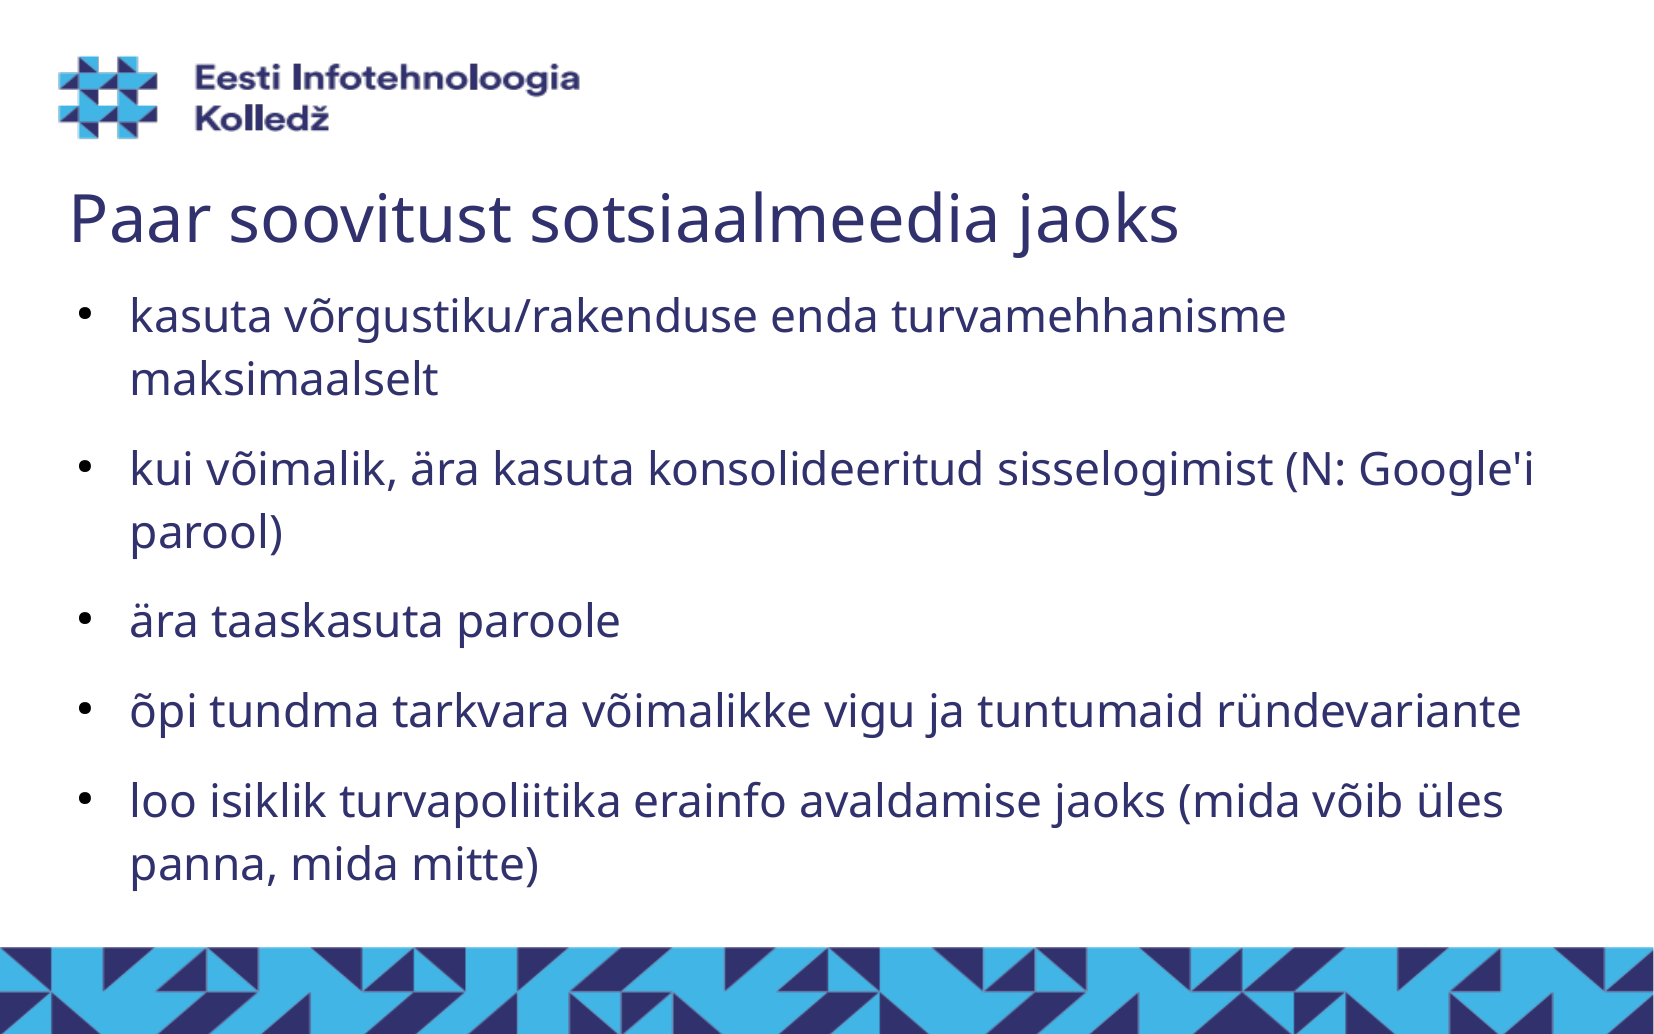

# Paar soovitust sotsiaalmeedia jaoks
kasuta võrgustiku/rakenduse enda turvamehhanisme maksimaalselt
kui võimalik, ära kasuta konsolideeritud sisselogimist (N: Google'i parool)
ära taaskasuta paroole
õpi tundma tarkvara võimalikke vigu ja tuntumaid ründevariante
loo isiklik turvapoliitika erainfo avaldamise jaoks (mida võib üles panna, mida mitte)